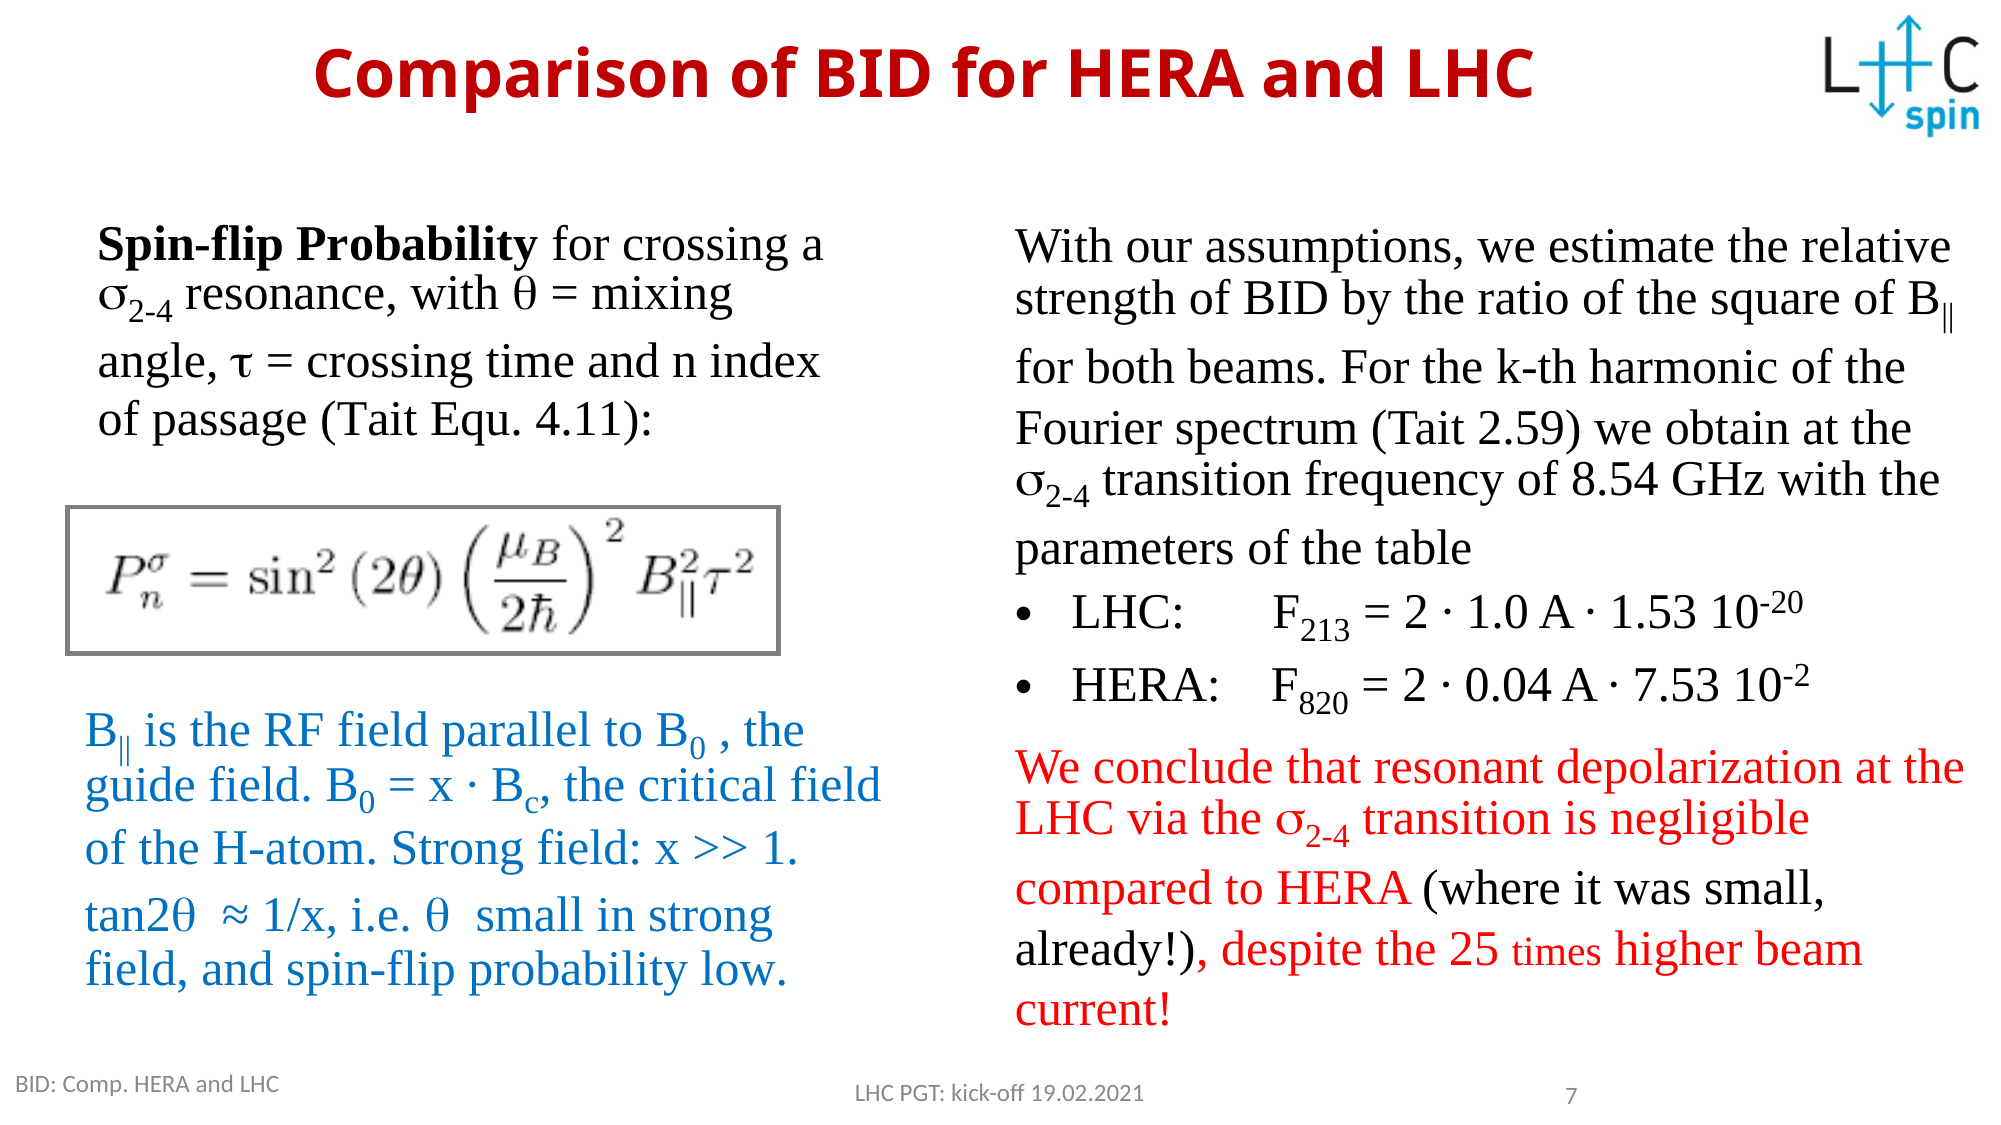

Comparison of BID for HERA and LHC
Spin-flip Probability for crossing a s2-4 resonance, with q = mixing angle, t = crossing time and n index of passage (Tait Equ. 4.11):
With our assumptions, we estimate the relative strength of BID by the ratio of the square of B|| for both beams. For the k-th harmonic of the Fourier spectrum (Tait 2.59) we obtain at the s2-4 transition frequency of 8.54 GHz with the parameters of the table
LHC: F213 = 2 ∙ 1.0 A ∙ 1.53 10-20
HERA: F820 = 2 ∙ 0.04 A ∙ 7.53 10-2
We conclude that resonant depolarization at the LHC via the s2-4 transition is negligible compared to HERA (where it was small, already!), despite the 25 times higher beam current!
B|| is the RF field parallel to B0 , the guide field. B0 = x ∙ Bc, the critical field of the H-atom. Strong field: x >> 1.
tan2q ≈ 1/x, i.e. q small in strong field, and spin-flip probability low.
BID: Comp. HERA and LHC
LHC PGT: kick-off 19.02.2021